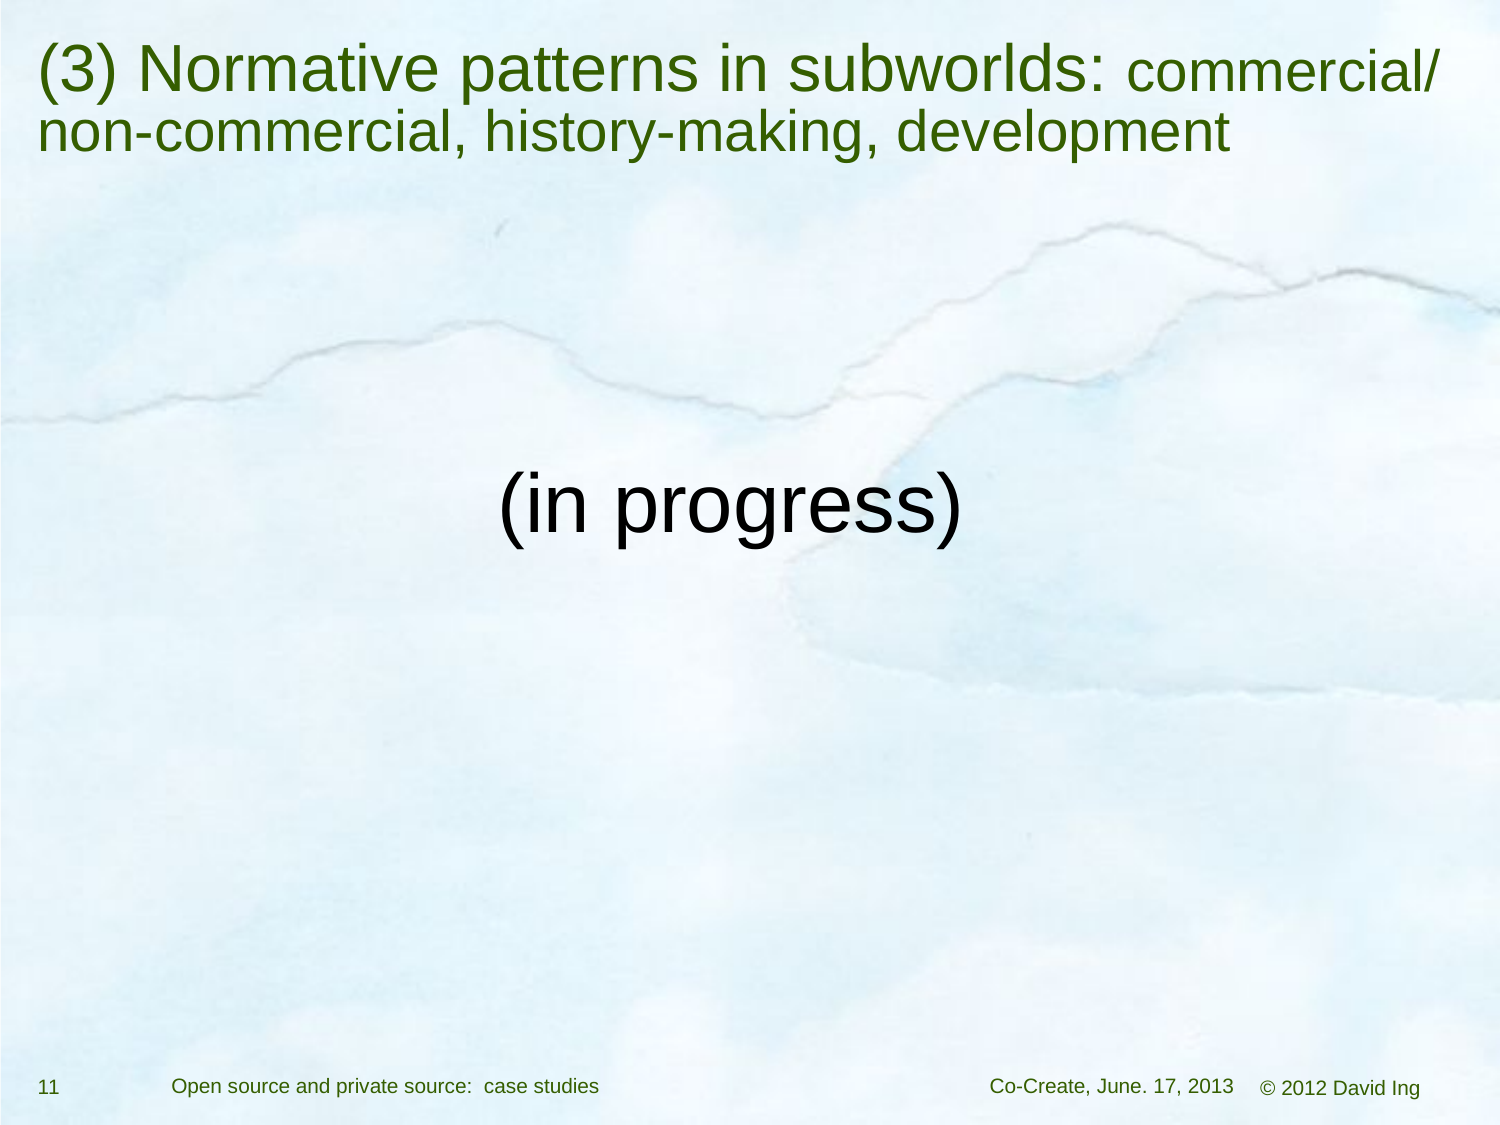

# (3) Normative patterns in subworlds: commercial/ non-commercial, history-making, development
(in progress)
Open source and private source: case studies
Co-Create, June. 17, 2013
11